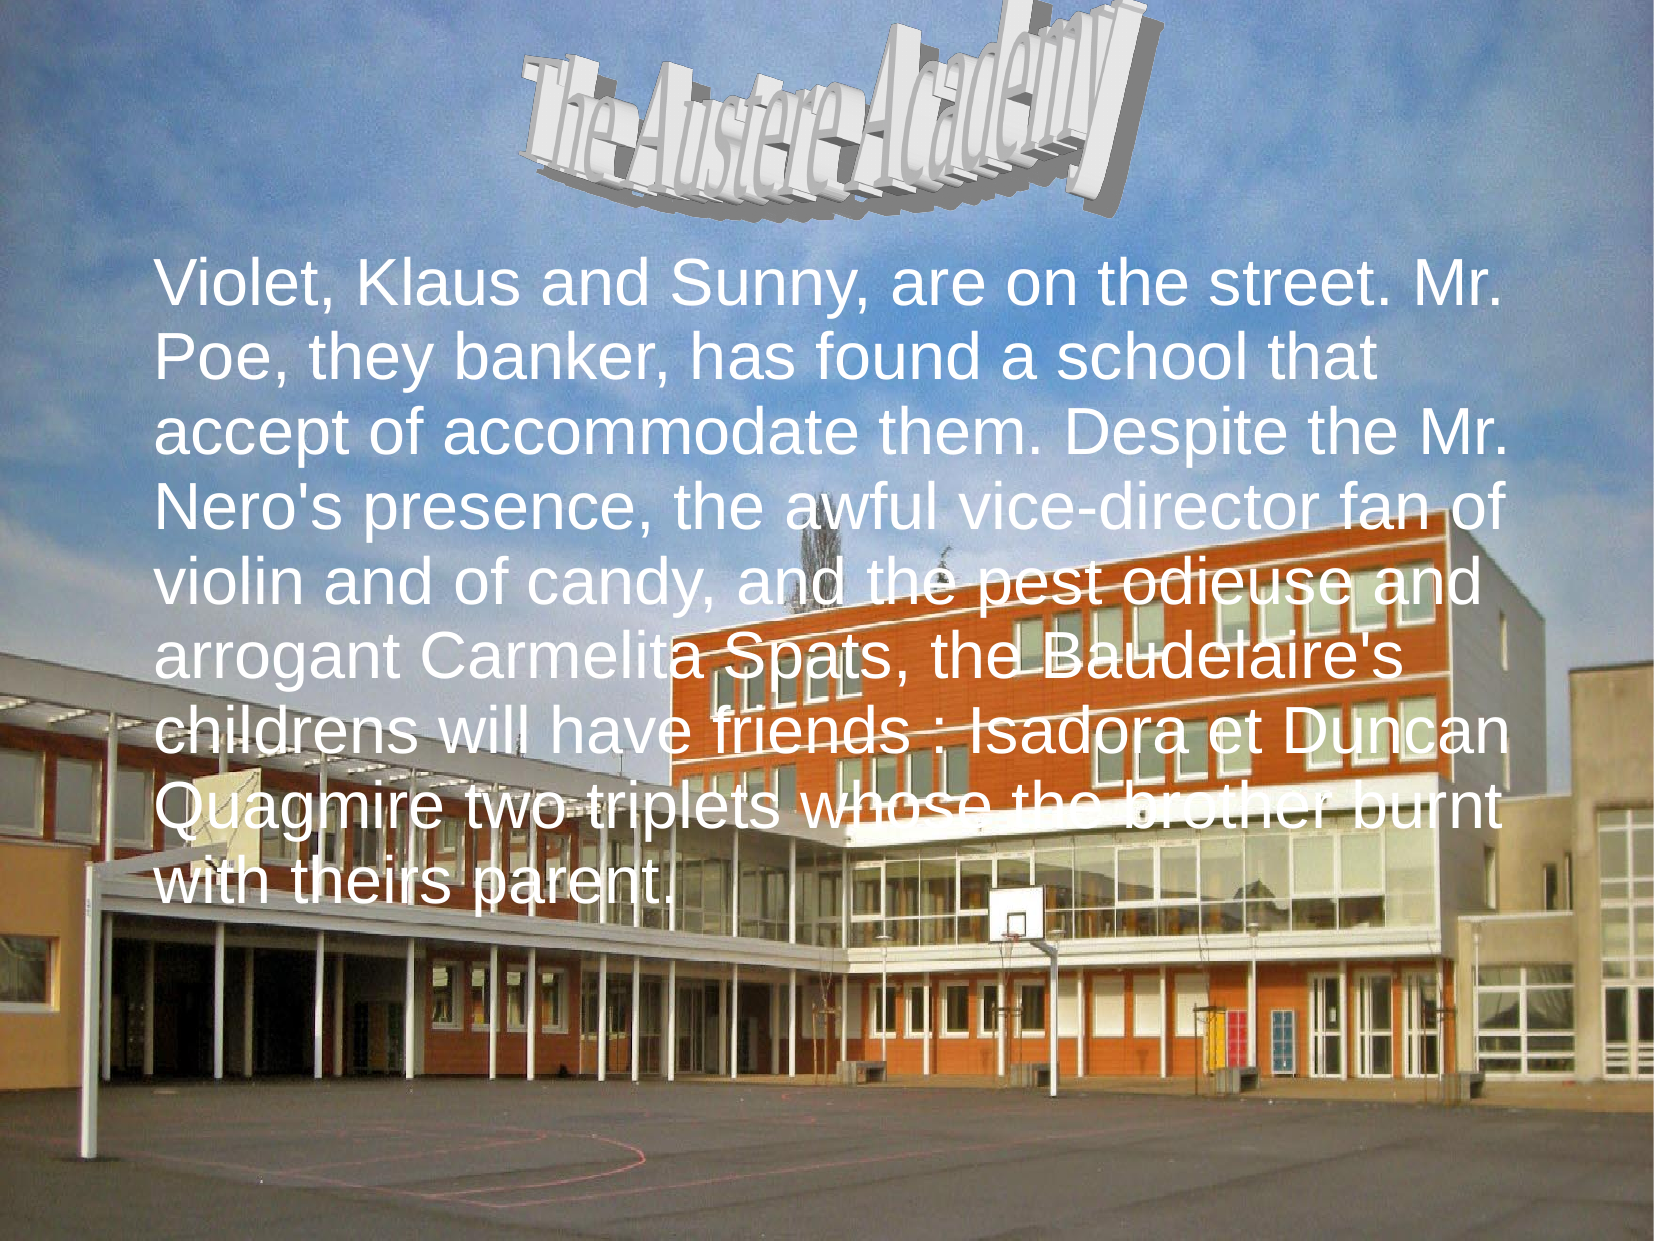

The Austere Academy
# Violet, Klaus and Sunny, are on the street. Mr. Poe, they banker, has found a school that accept of accommodate them. Despite the Mr. Nero's presence, the awful vice-director fan of violin and of candy, and the pest odieuse and arrogant Carmelita Spats, the Baudelaire's childrens will have friends : Isadora et Duncan Quagmire two triplets whose the brother burnt with theirs parent.